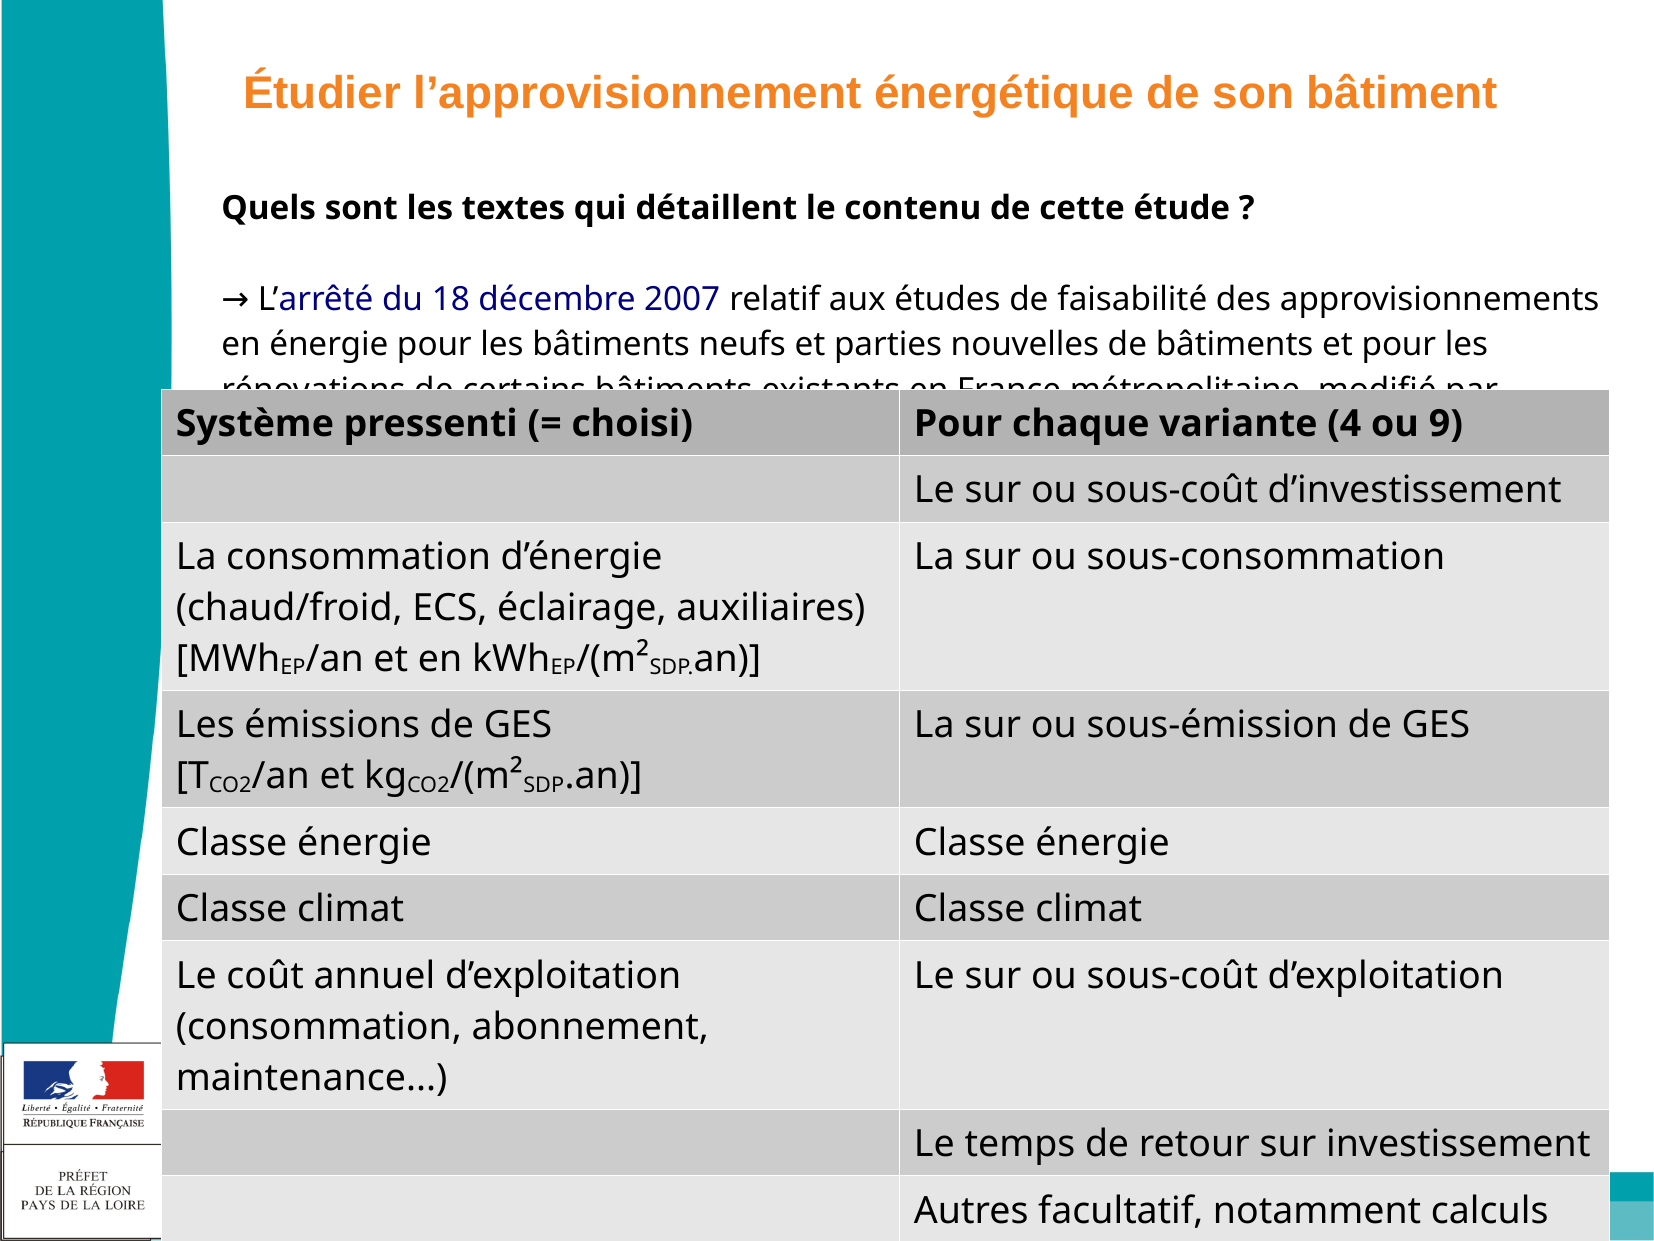

Étudier l’approvisionnement énergétique de son bâtiment
Quels sont les textes qui détaillent le contenu de cette étude ?
→ L’arrêté du 18 décembre 2007 relatif aux études de faisabilité des approvisionnements en énergie pour les bâtiments neufs et parties nouvelles de bâtiments et pour les rénovations de certains bâtiments existants en France métropolitaine, modifié par l’arrêté du 30 octobre 2013
→ Présentation de cette étude sur le site rt-batiment
| Système pressenti (= choisi) | Pour chaque variante (4 ou 9) |
| --- | --- |
| | Le sur ou sous-coût d’investissement |
| La consommation d’énergie (chaud/froid, ECS, éclairage, auxiliaires) [MWhEP/an et en kWhEP/(m²SDP.an)] | La sur ou sous-consommation |
| Les émissions de GES [TCO2/an et kgCO2/(m²SDP.an)] | La sur ou sous-émission de GES |
| Classe énergie | Classe énergie |
| Classe climat | Classe climat |
| Le coût annuel d’exploitation (consommation, abonnement, maintenance...) | Le sur ou sous-coût d’exploitation |
| | Le temps de retour sur investissement |
| | Autres facultatif, notamment calculs sur 30 ans des émissions et coûts |
39